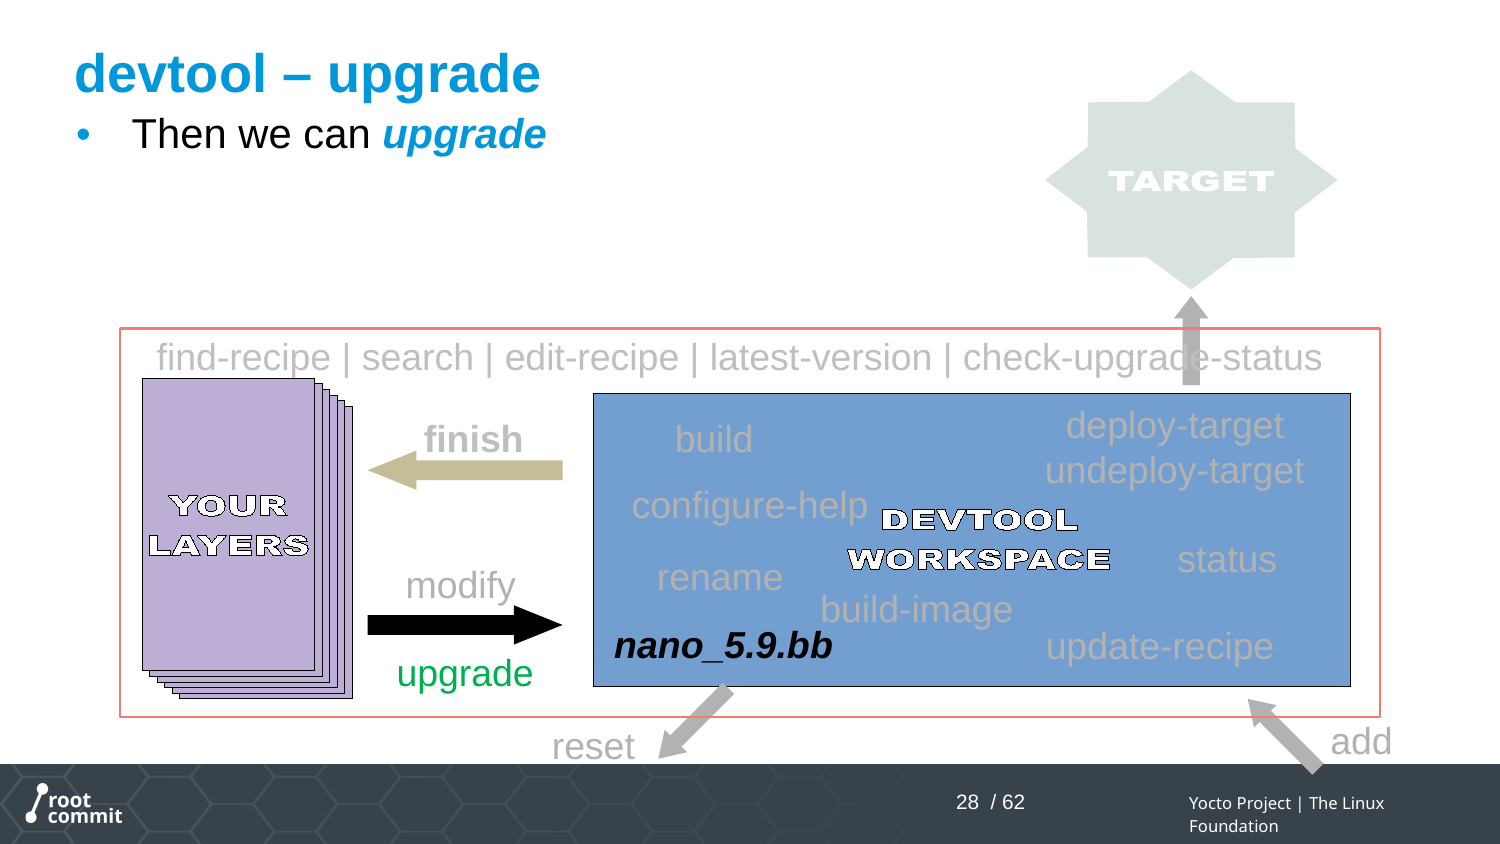

devtool – upgrade
find-recipe | search | edit-recipe | latest-version | check-upgrade-status
deploy-target
undeploy-target
build
finish
configure-help
status
rename
modify
build-image
update-recipe
upgrade
add
reset
Then we can upgrade
nano_5.9.bb